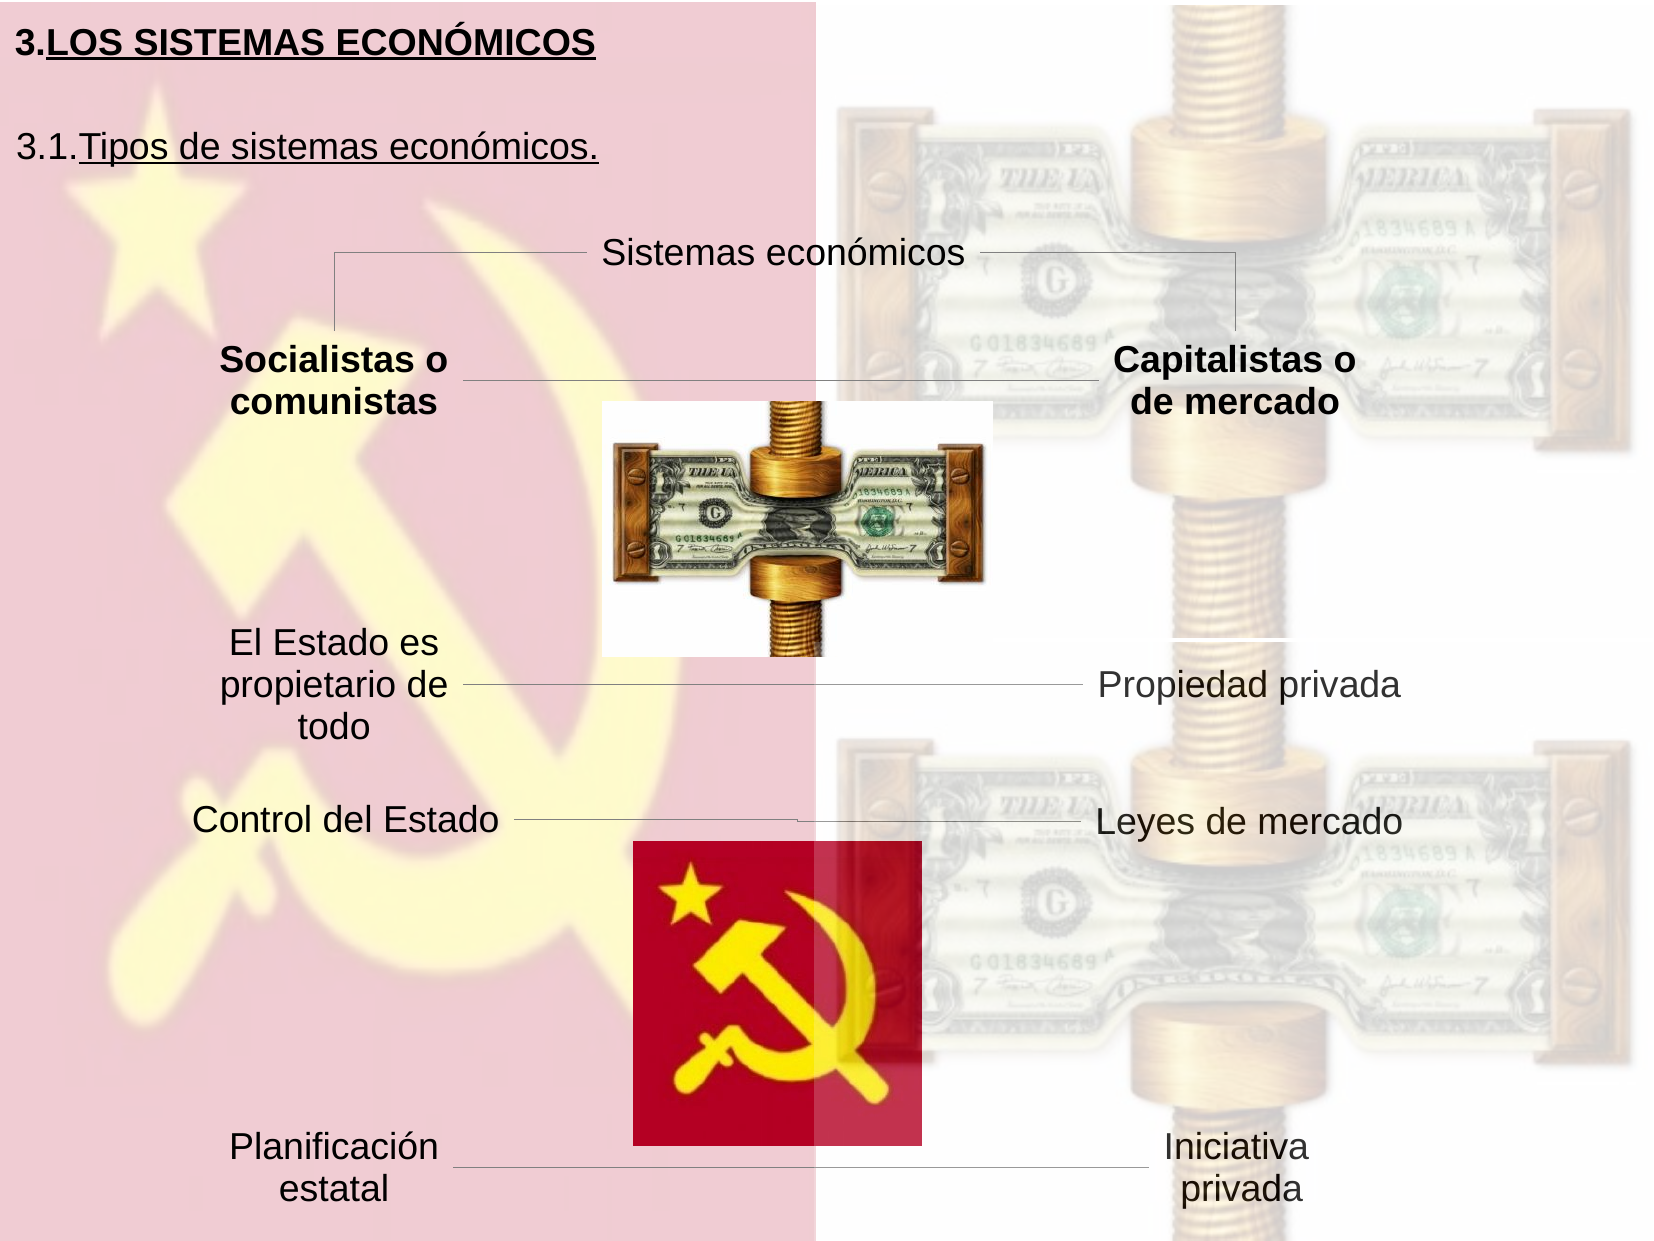

3.LOS SISTEMAS ECONÓMICOS
3.1.Tipos de sistemas económicos.
Sistemas económicos
Socialistas o
comunistas
Capitalistas o
de mercado
El Estado es
propietario de
todo
Propiedad privada
Control del Estado
Leyes de mercado
Planificación
estatal
Iniciativa
privada